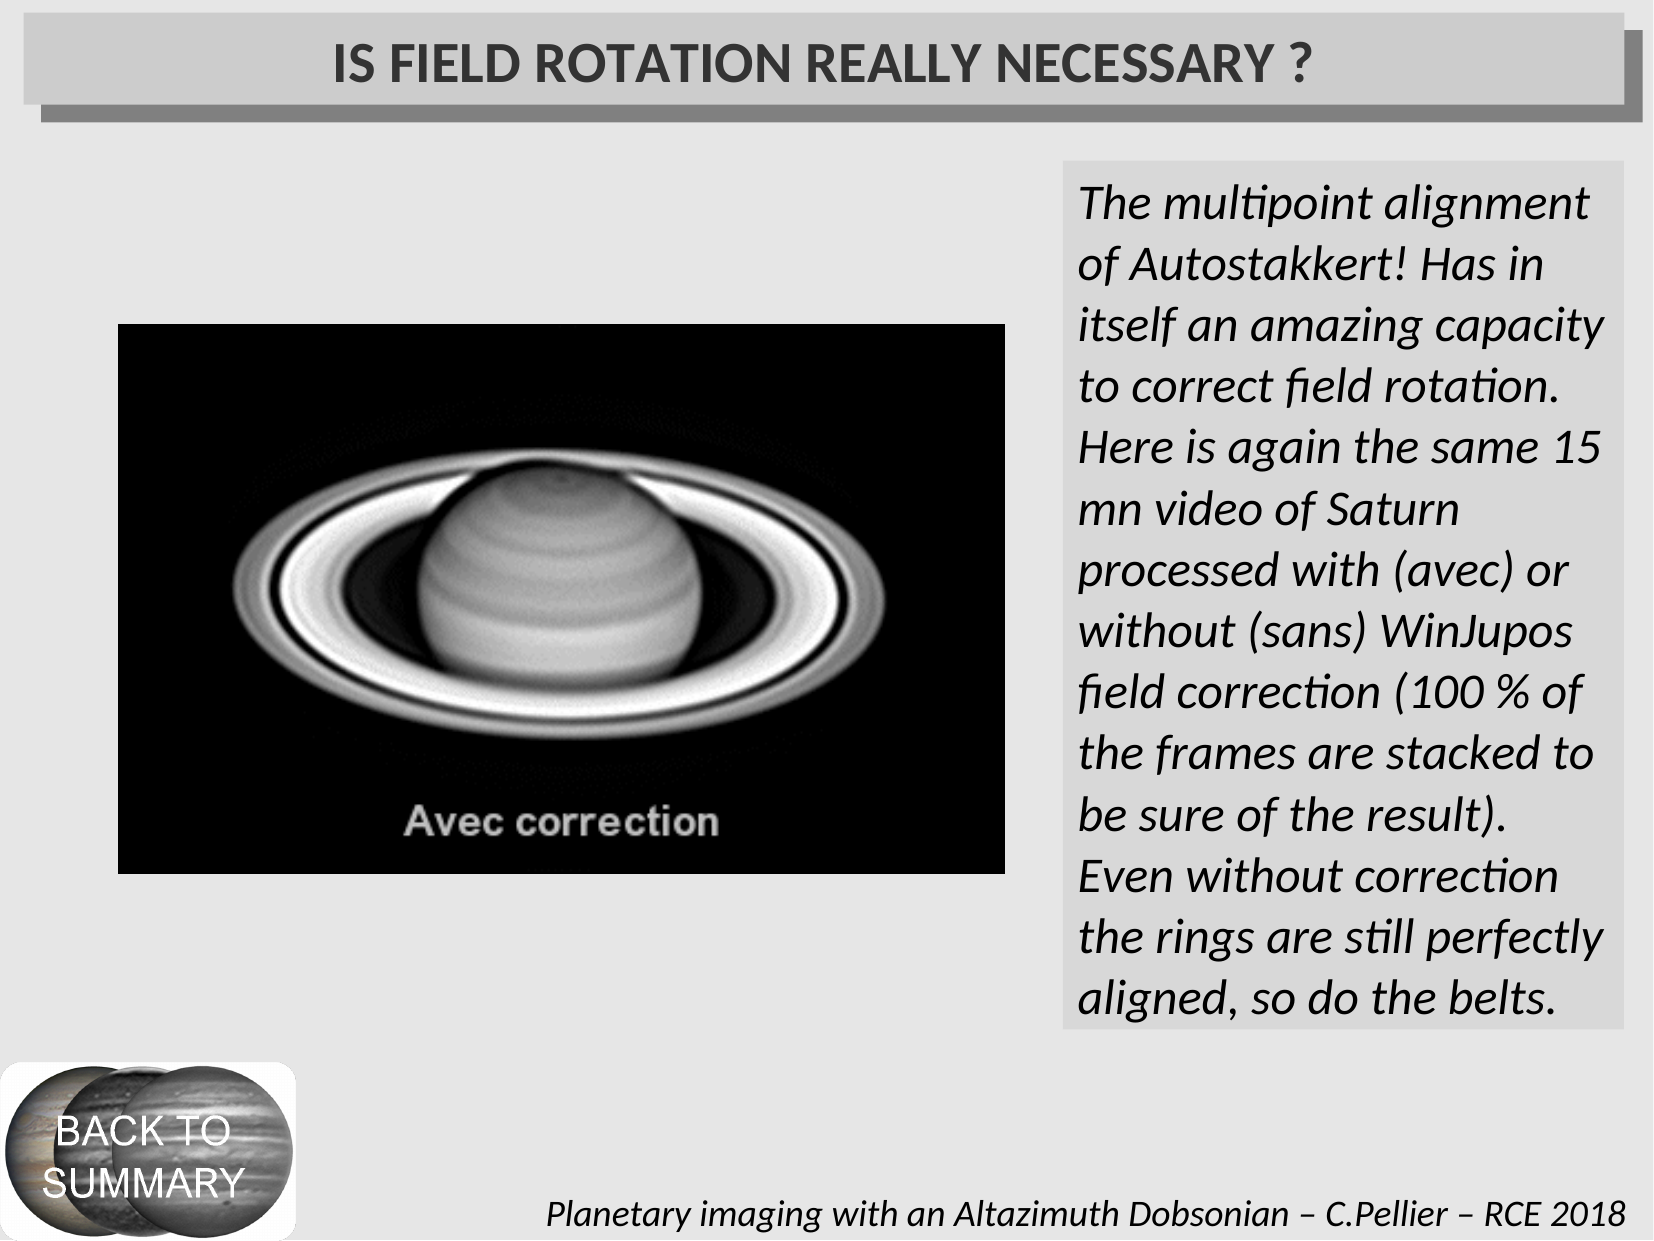

IS FIELD ROTATION REALLY NECESSARY ?
The multipoint alignment of Autostakkert! Has in itself an amazing capacity to correct field rotation.
Here is again the same 15 mn video of Saturn processed with (avec) or without (sans) WinJupos field correction (100 % of the frames are stacked to be sure of the result).
Even without correction the rings are still perfectly aligned, so do the belts.
Planetary imaging with an Altazimuth Dobsonian – C.Pellier – RCE 2018